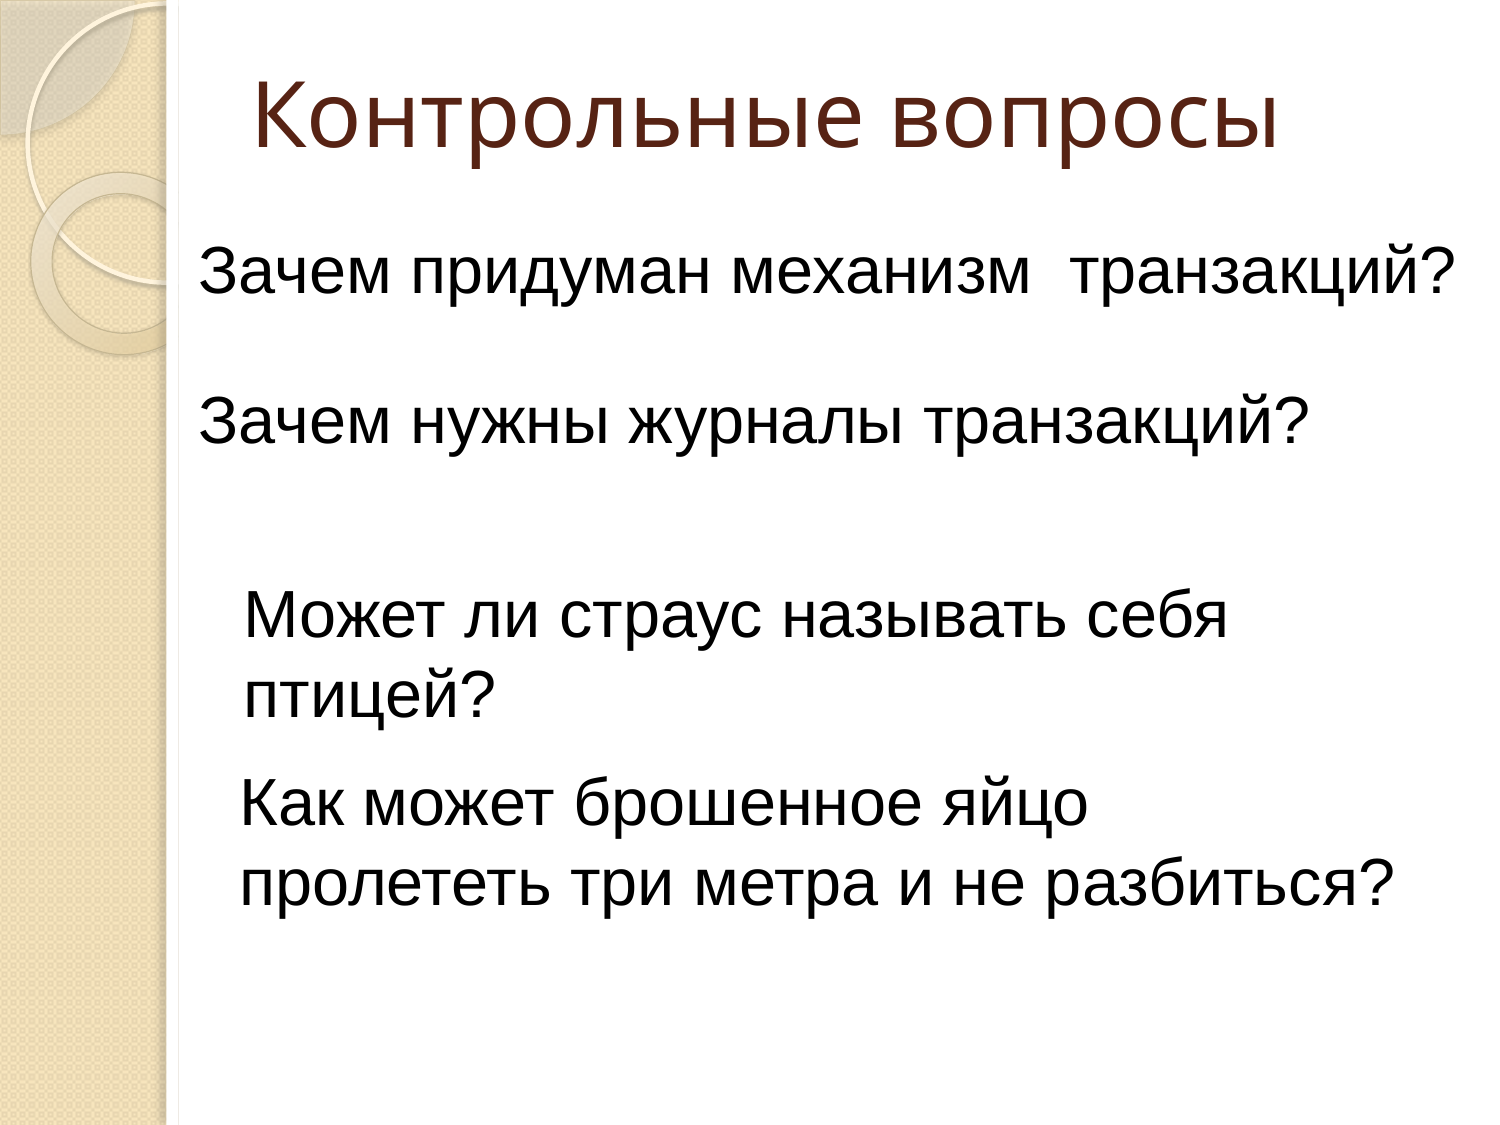

Контрольные вопросы
# Зачем придуман механизм транзакций?
Зачем нужны журналы транзакций?
Может ли страус называть себя птицей?
Как может брошенное яйцо пролететь три метра и не разбиться?